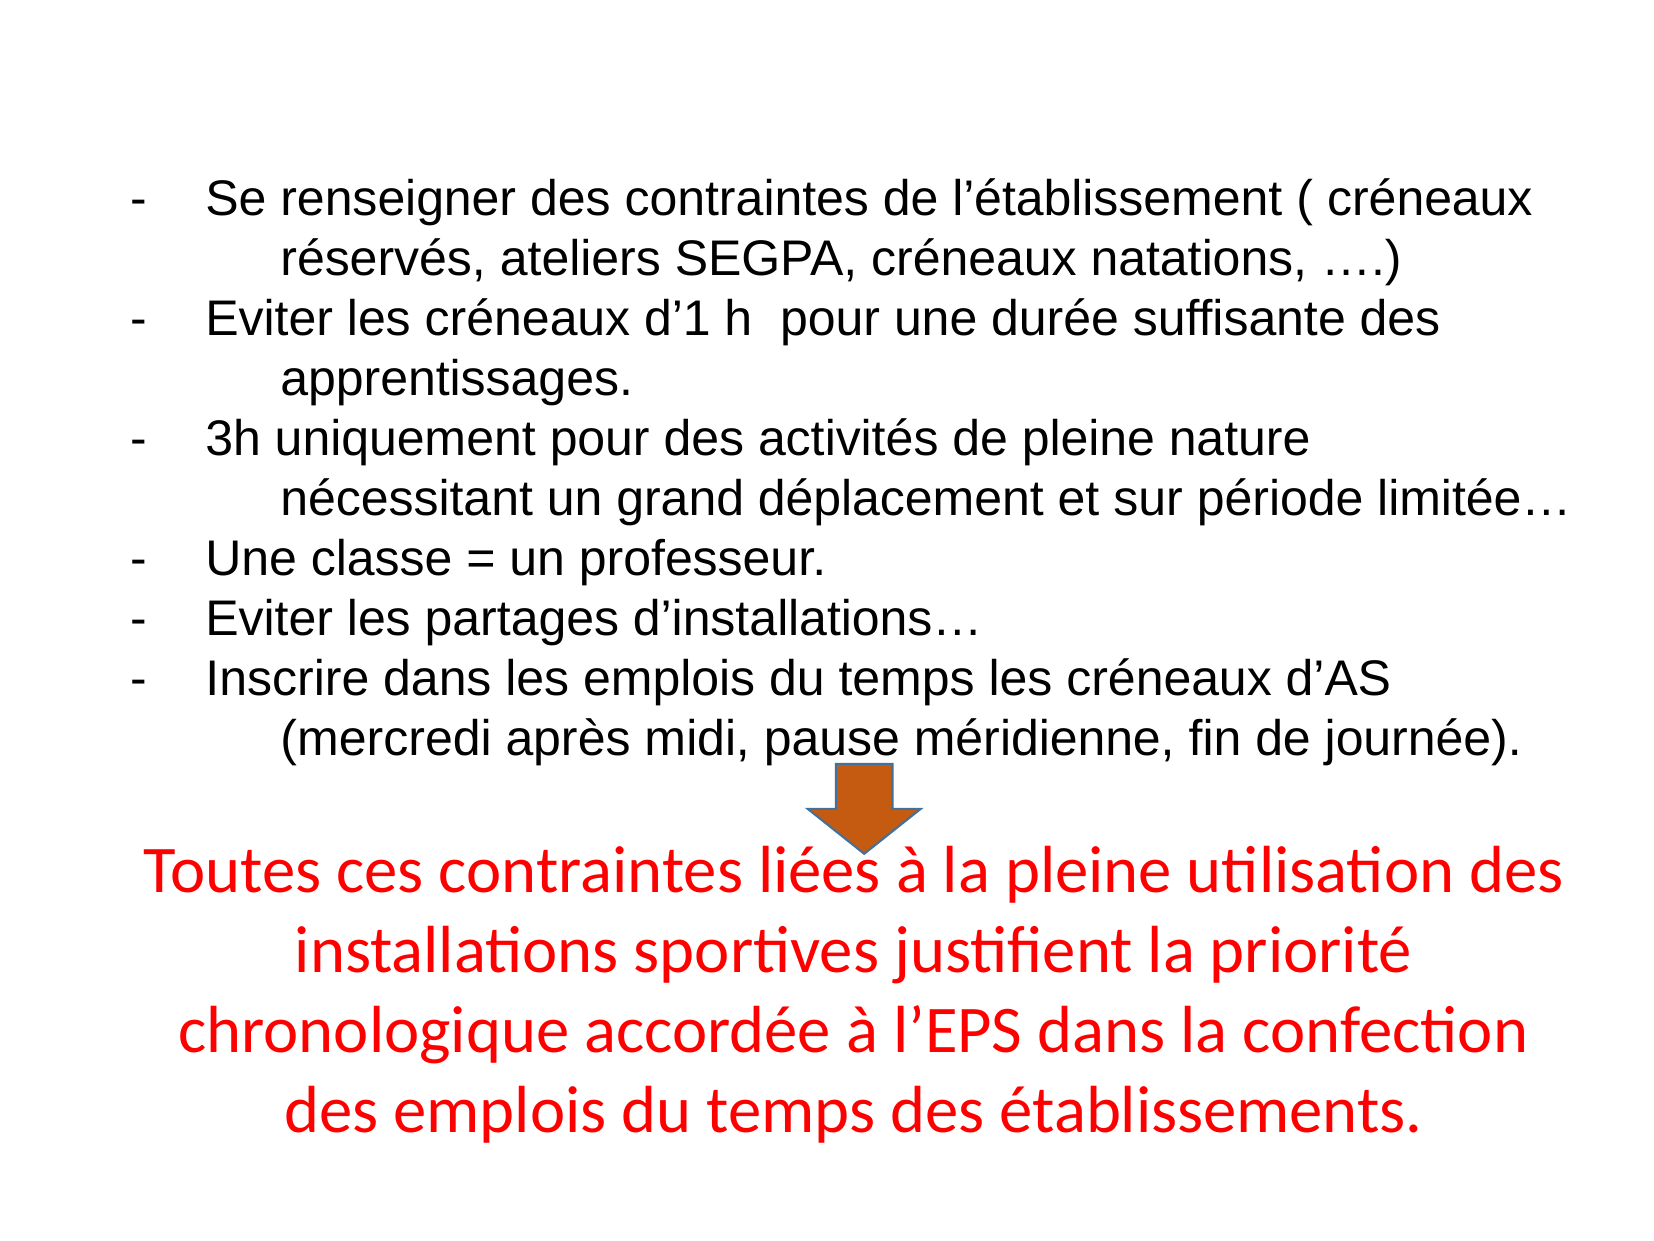

Se renseigner des contraintes de l’établissement ( créneaux réservés, ateliers SEGPA, créneaux natations, ….)
Eviter les créneaux d’1 h pour une durée suffisante des apprentissages.
3h uniquement pour des activités de pleine nature nécessitant un grand déplacement et sur période limitée…
Une classe = un professeur.
Eviter les partages d’installations…
Inscrire dans les emplois du temps les créneaux d’AS (mercredi après midi, pause méridienne, fin de journée).
Toutes ces contraintes liées à la pleine utilisation des installations sportives justifient la priorité chronologique accordée à l’EPS dans la confection des emplois du temps des établissements.